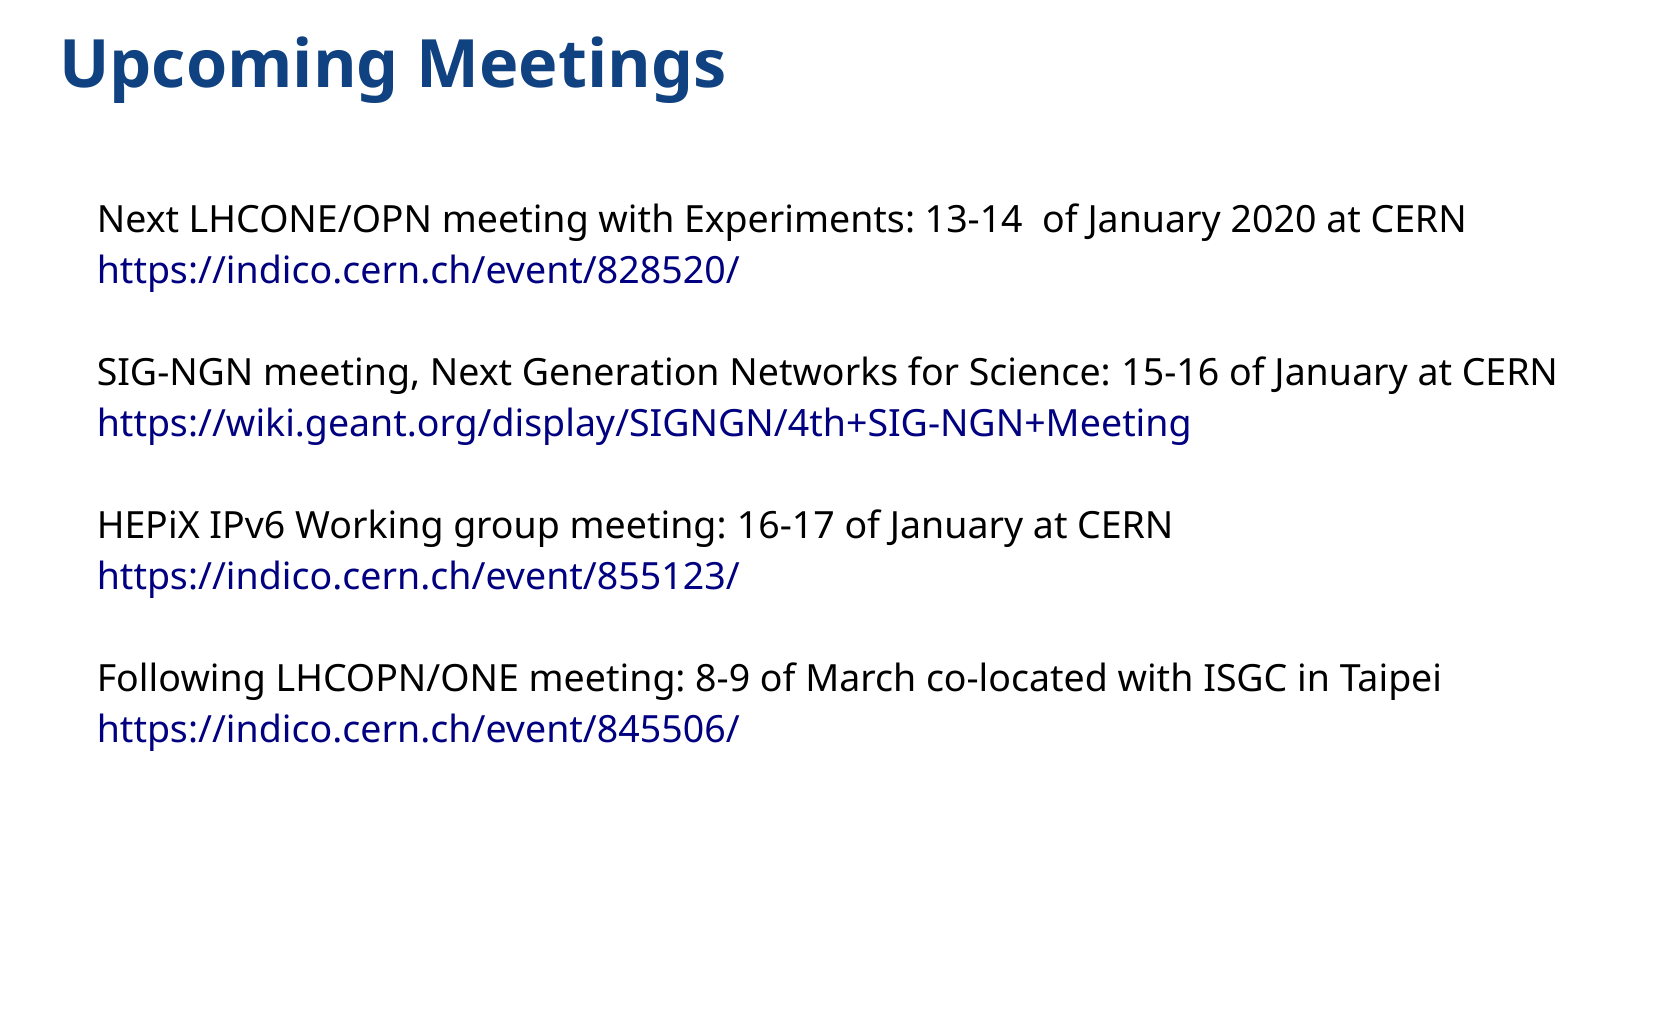

# Upcoming Meetings
Next LHCONE/OPN meeting with Experiments: 13-14 of January 2020 at CERN
https://indico.cern.ch/event/828520/
SIG-NGN meeting, Next Generation Networks for Science: 15-16 of January at CERN
https://wiki.geant.org/display/SIGNGN/4th+SIG-NGN+Meeting
HEPiX IPv6 Working group meeting: 16-17 of January at CERN
https://indico.cern.ch/event/855123/
Following LHCOPN/ONE meeting: 8-9 of March co-located with ISGC in Taipei
https://indico.cern.ch/event/845506/